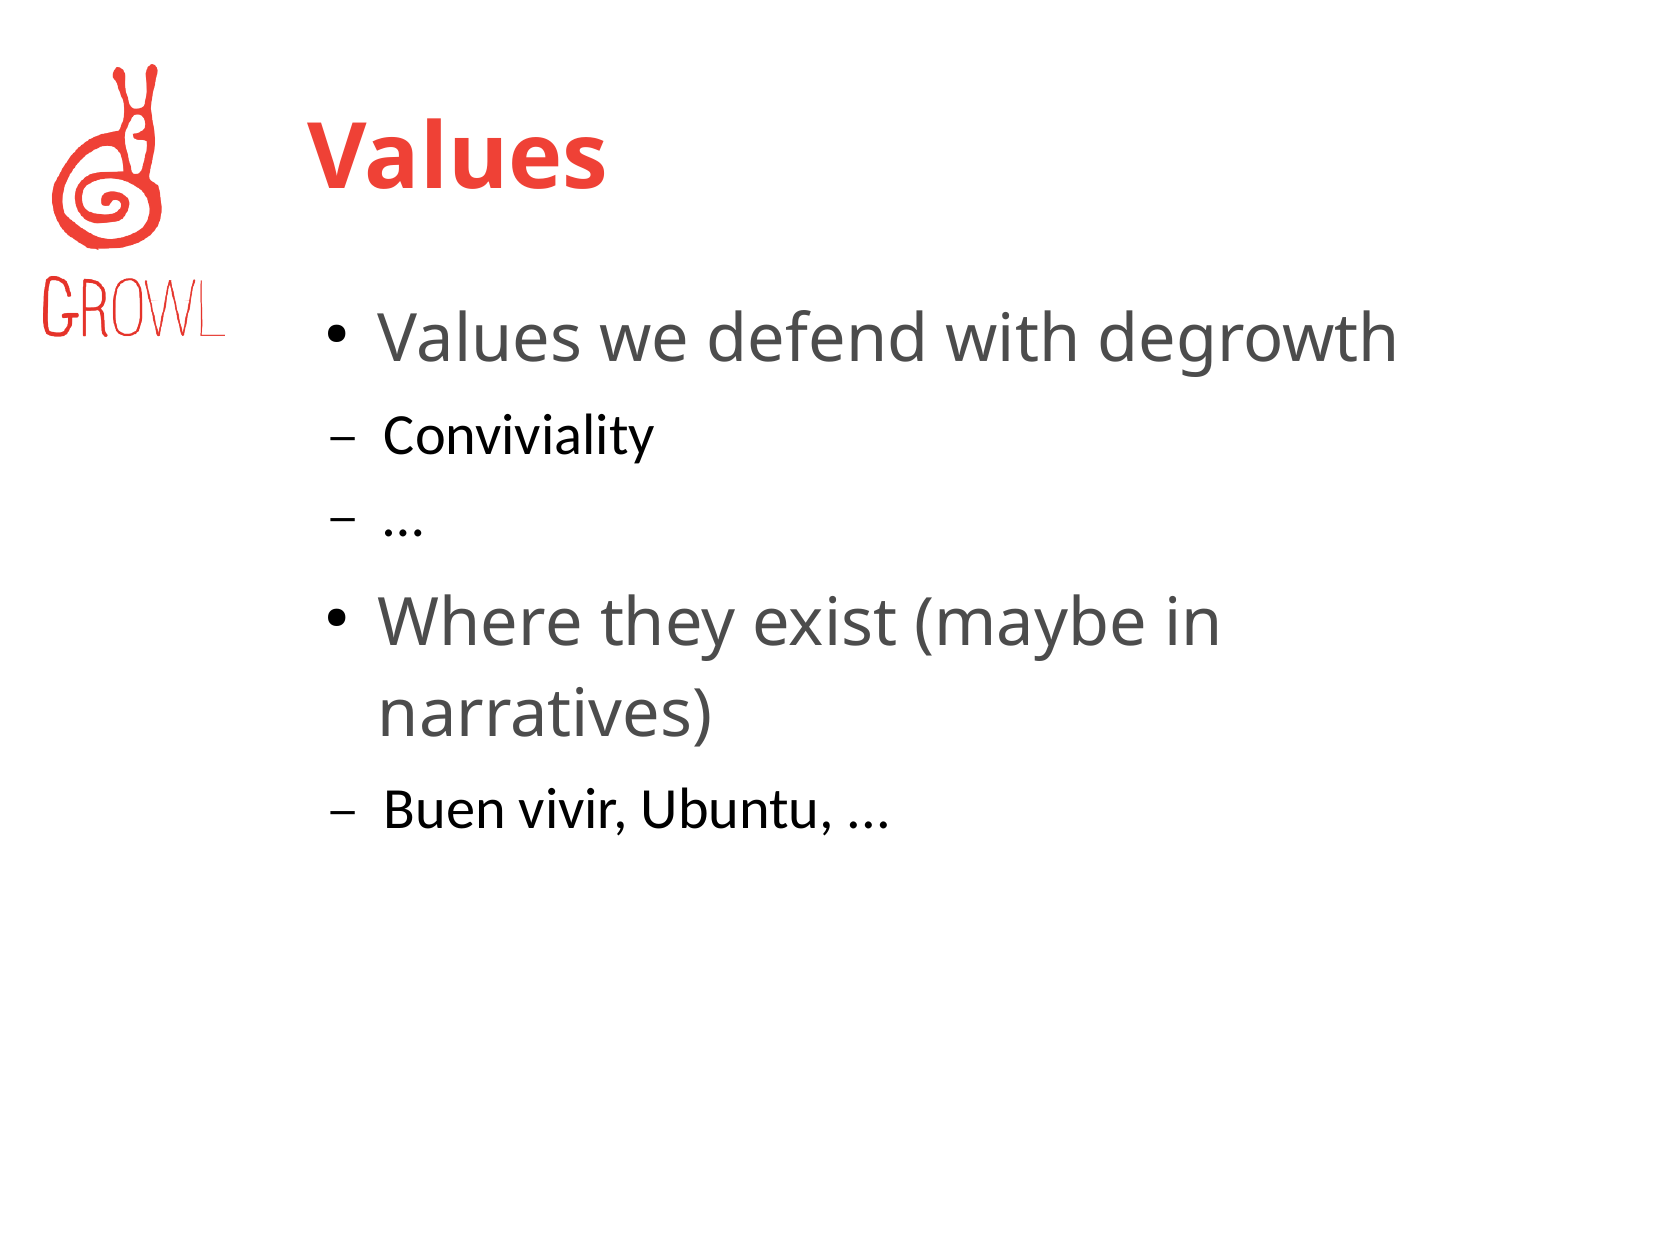

# Values
Values we defend with degrowth
Conviviality
…
Where they exist (maybe in narratives)
Buen vivir, Ubuntu, ...